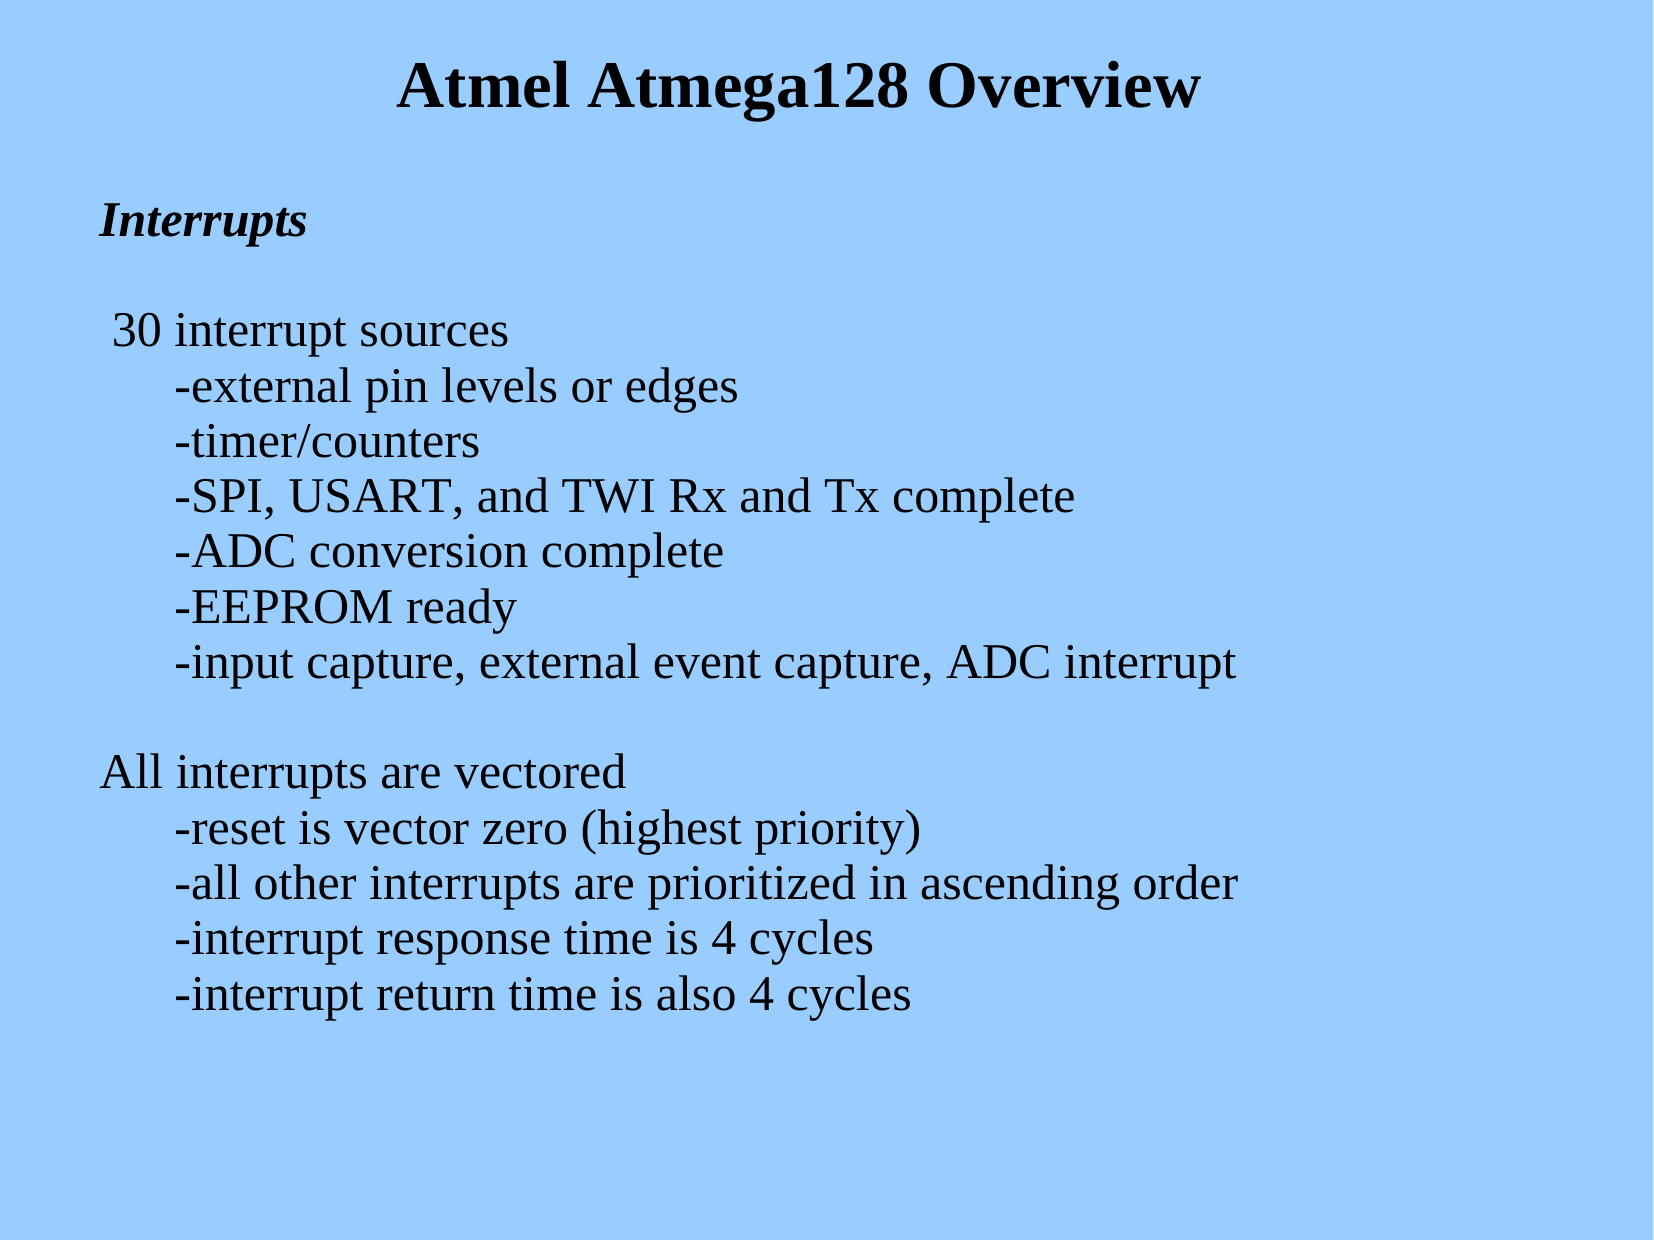

Atmel Atmega128 Overview
Interrupts
 30 interrupt sources
	-external pin levels or edges
	-timer/counters
	-SPI, USART, and TWI Rx and Tx complete
	-ADC conversion complete
	-EEPROM ready
	-input capture, external event capture, ADC interrupt
All interrupts are vectored
	-reset is vector zero (highest priority)
	-all other interrupts are prioritized in ascending order
	-interrupt response time is 4 cycles
	-interrupt return time is also 4 cycles